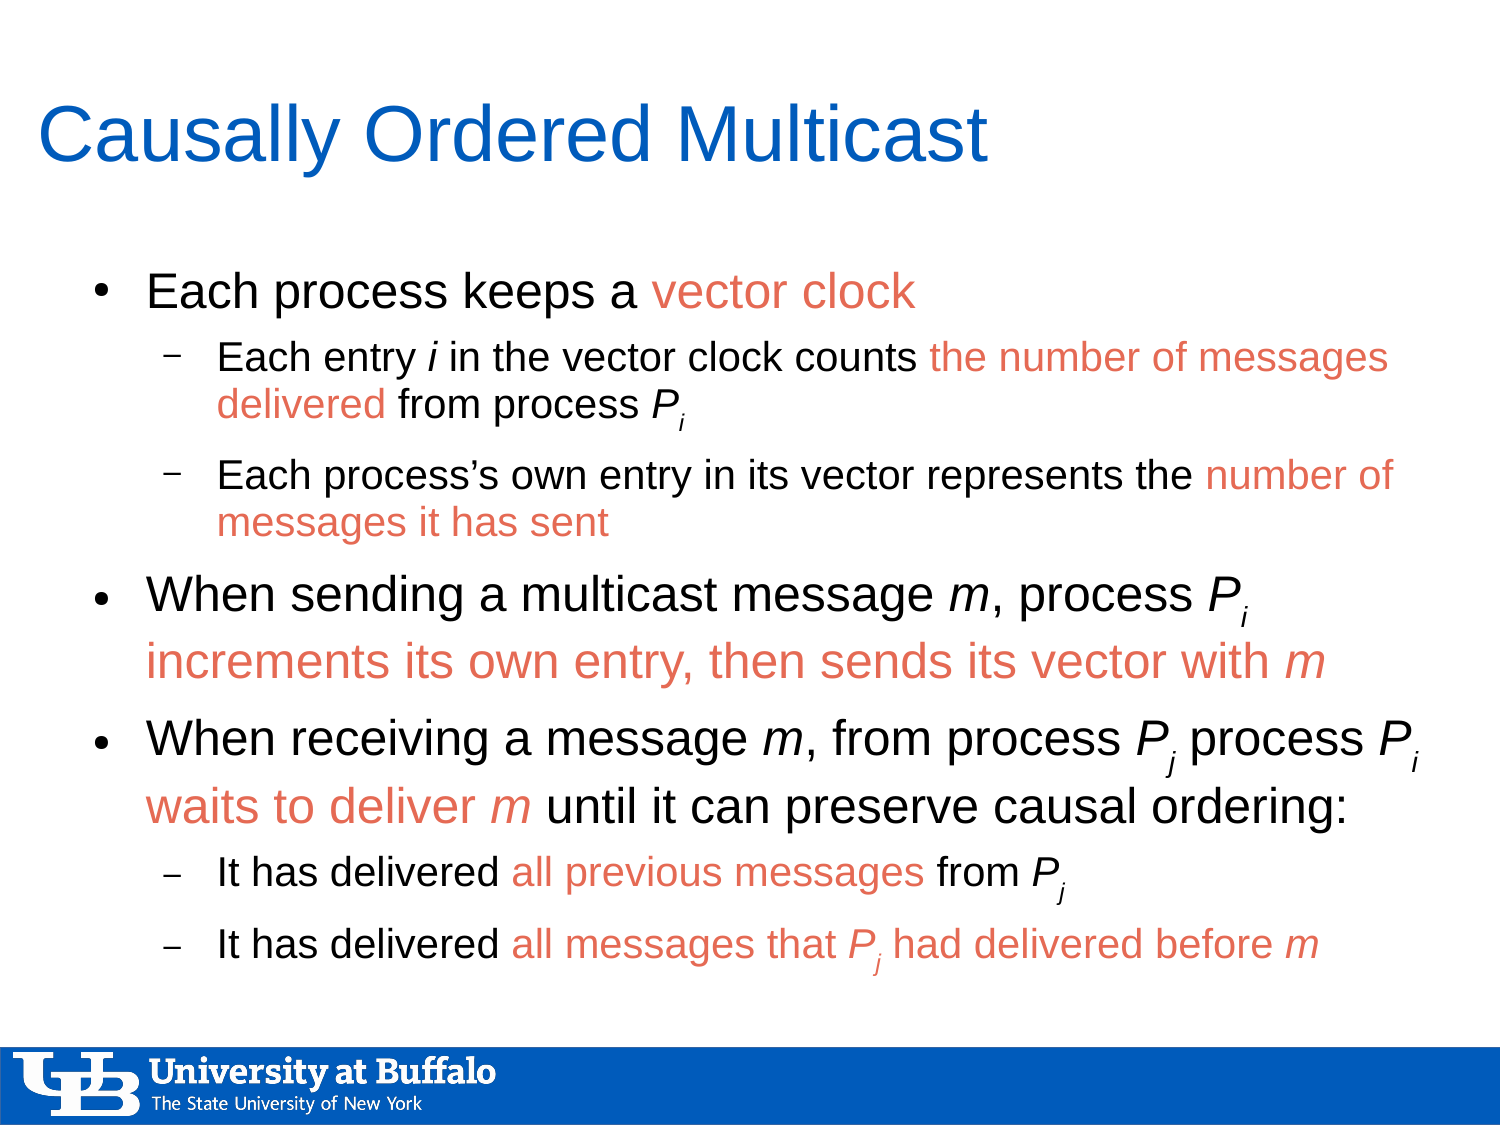

# Causally Ordered Multicast
Each process keeps a vector clock
Each entry i in the vector clock counts the number of messages delivered from process Pi
Each process’s own entry in its vector represents the number of messages it has sent
When sending a multicast message m, process Pi increments its own entry, then sends its vector with m
When receiving a message m, from process Pj process Pi waits to deliver m until it can preserve causal ordering:
It has delivered all previous messages from Pj
It has delivered all messages that Pj had delivered before m